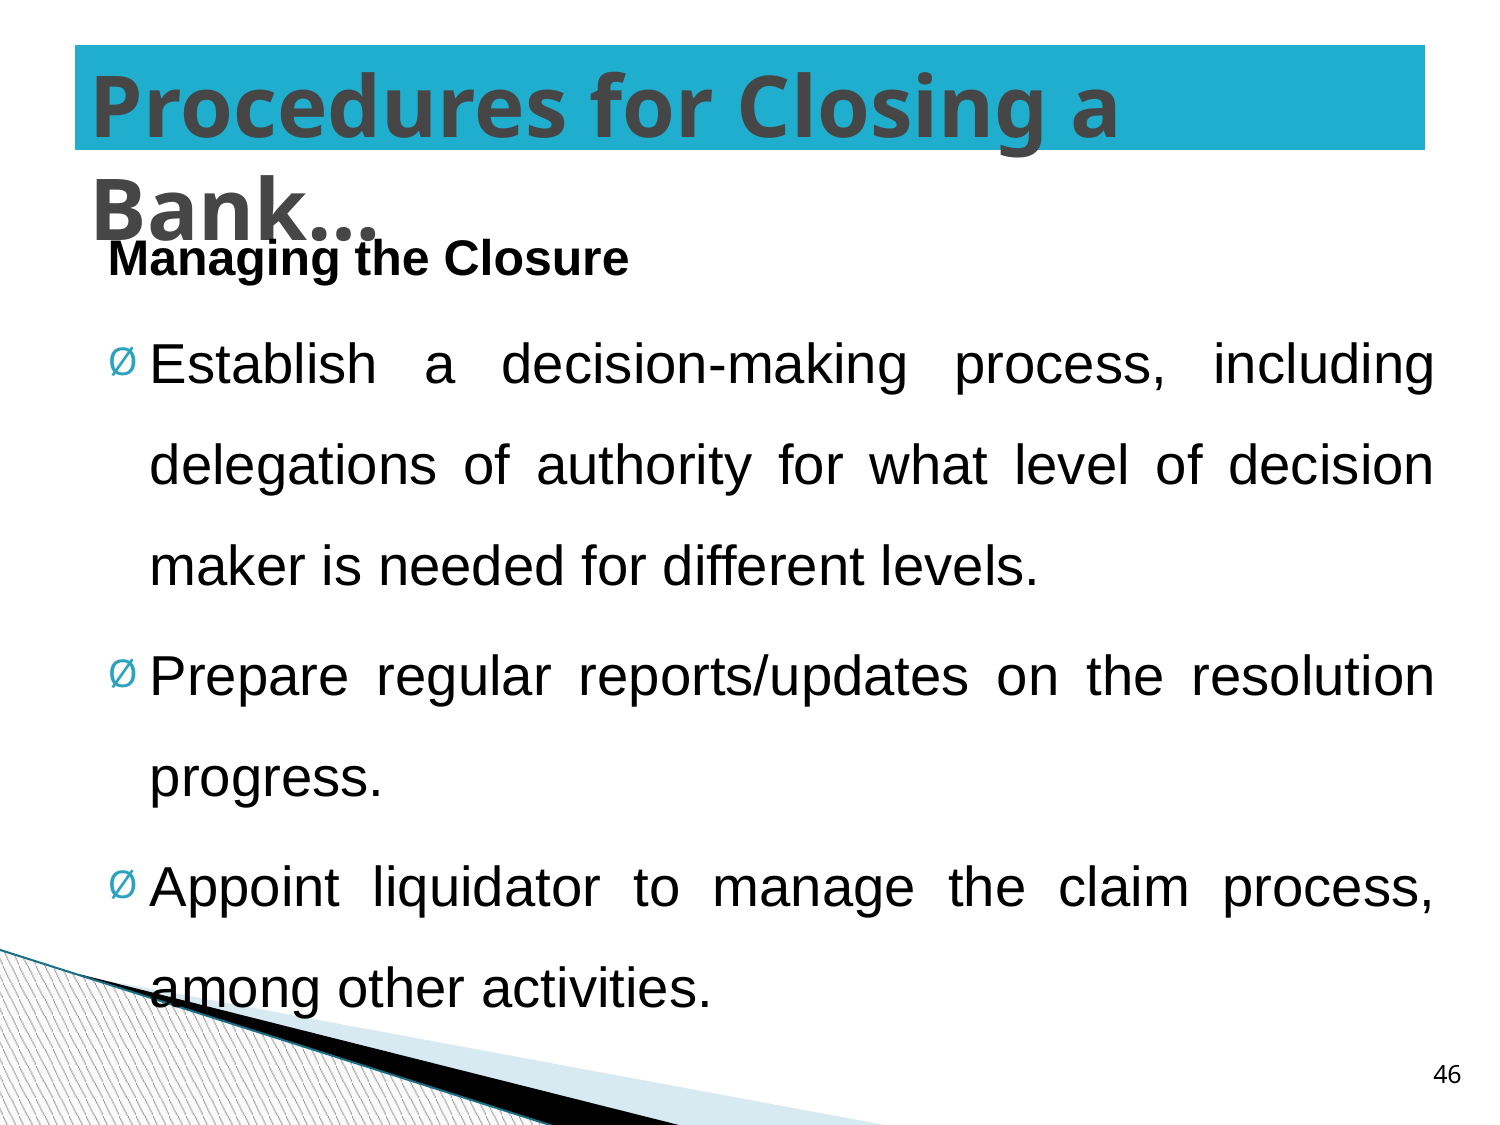

# Procedures for Closing a Bank…
Managing the Closure
Establish a decision-making process, including delegations of authority for what level of decision maker is needed for different levels.
Prepare regular reports/updates on the resolution progress.
Appoint liquidator to manage the claim process, among other activities.